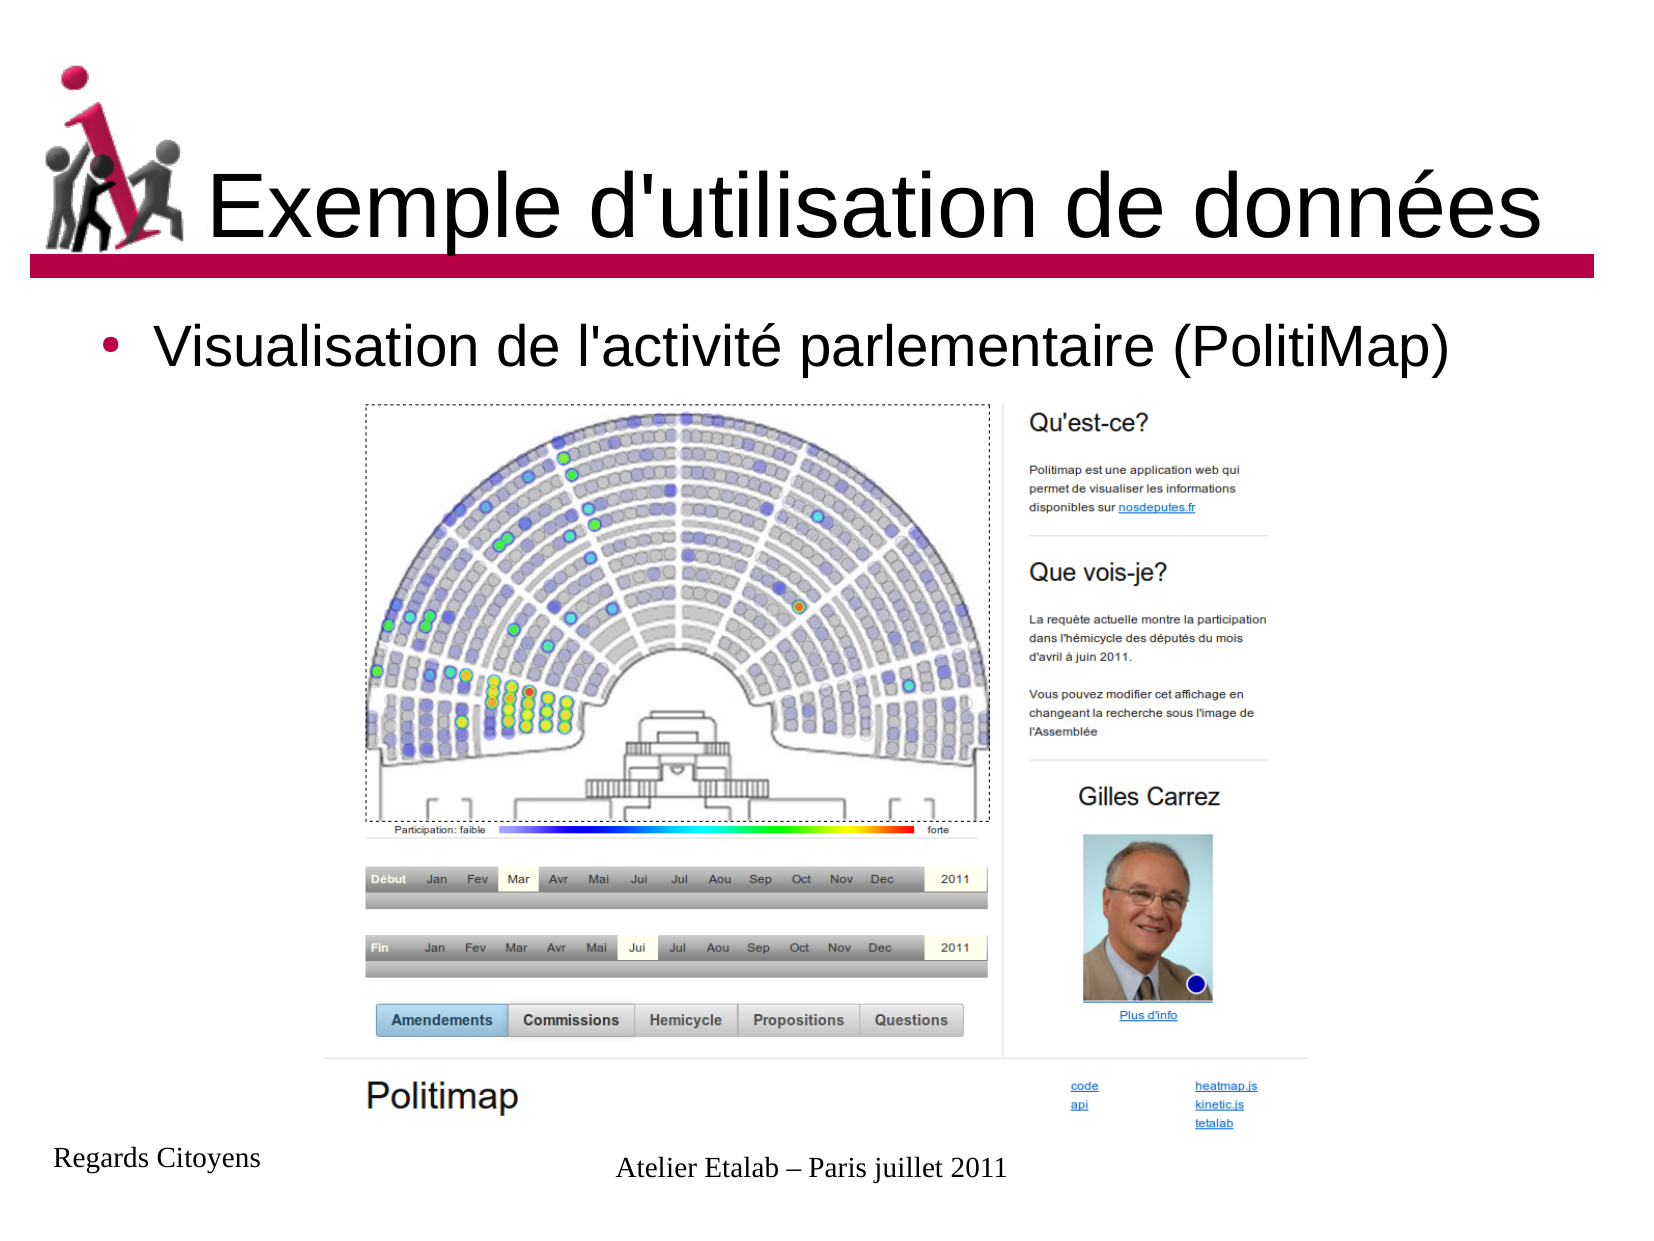

# Exemple d'utilisation de données
Visualisation de l'activité parlementaire (PolitiMap)